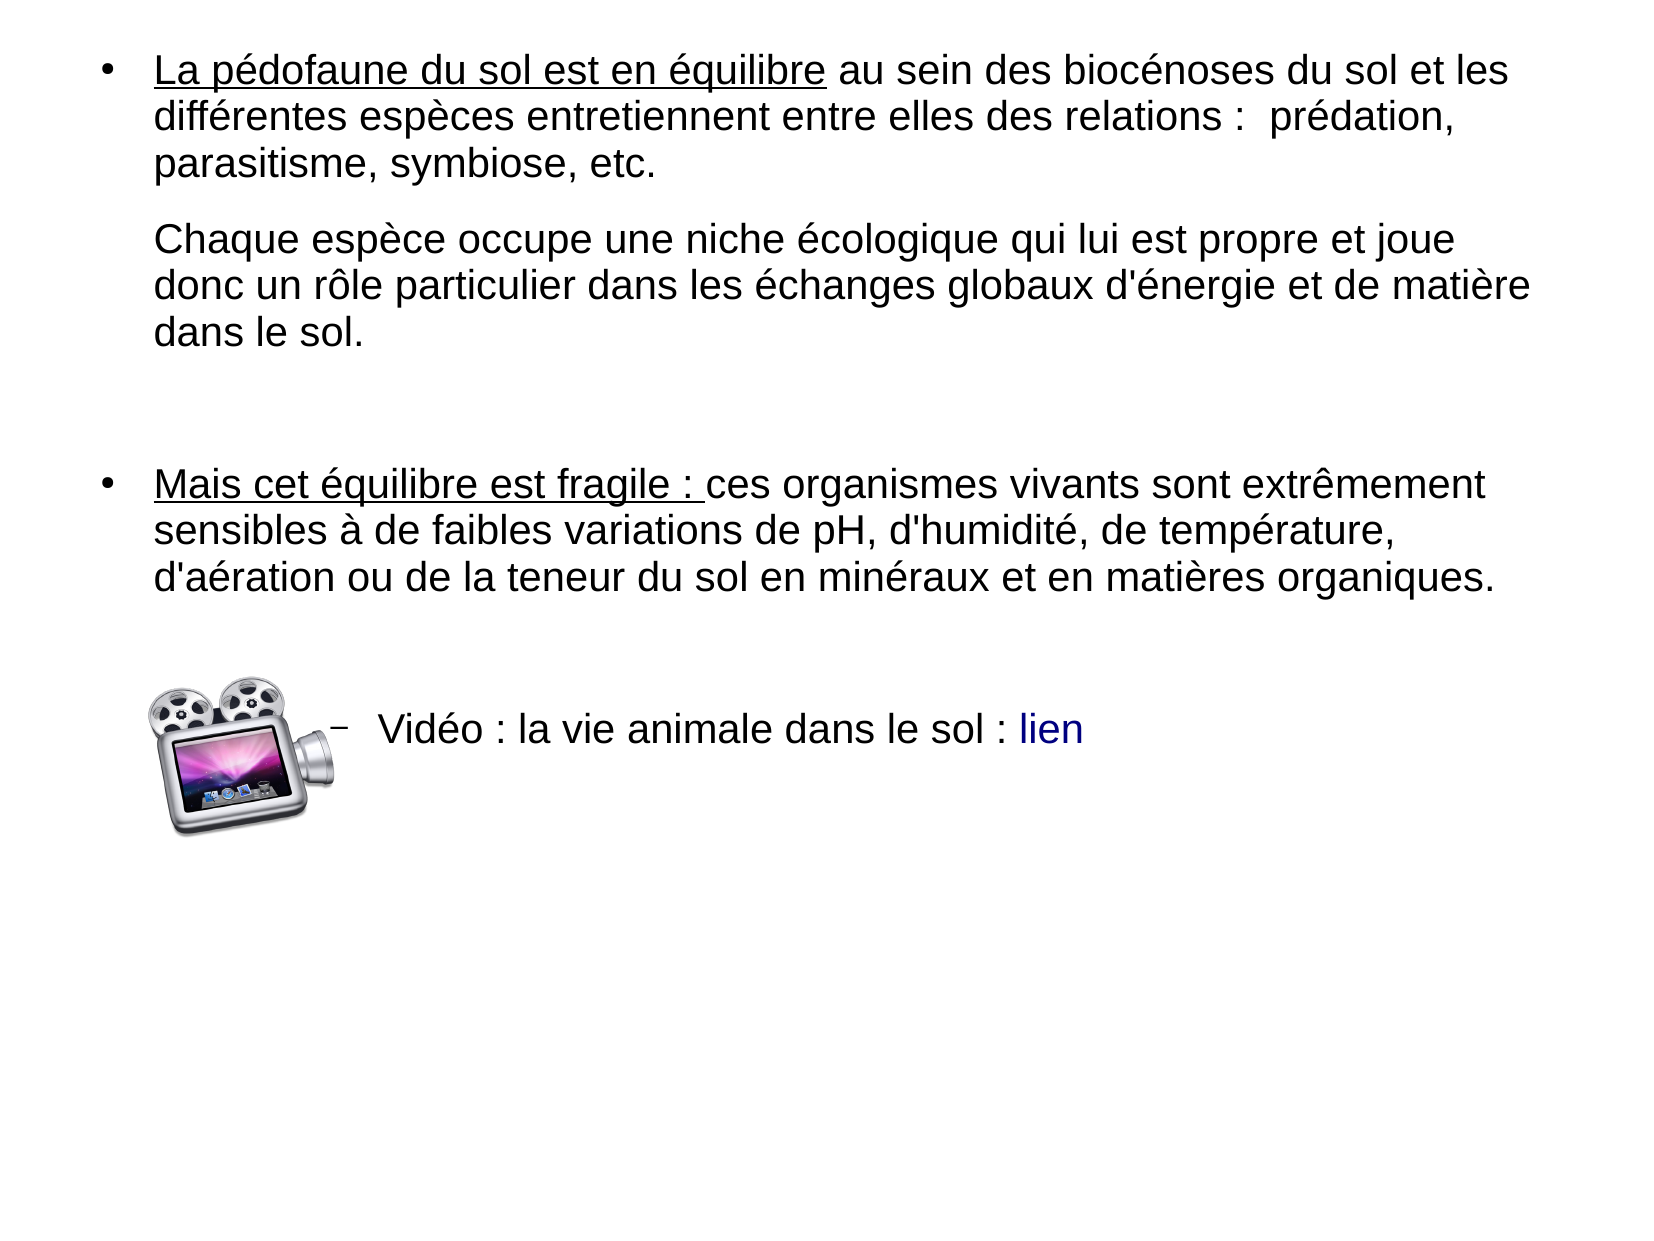

# La pédofaune du sol est en équilibre au sein des biocénoses du sol et les différentes espèces entretiennent entre elles des relations : prédation, parasitisme, symbiose, etc.
Chaque espèce occupe une niche écologique qui lui est propre et joue donc un rôle particulier dans les échanges globaux d'énergie et de matière dans le sol.
Mais cet équilibre est fragile : ces organismes vivants sont extrêmement sensibles à de faibles variations de pH, d'humidité, de température, d'aération ou de la teneur du sol en minéraux et en matières organiques.
 Vidéo : la vie animale dans le sol : lien